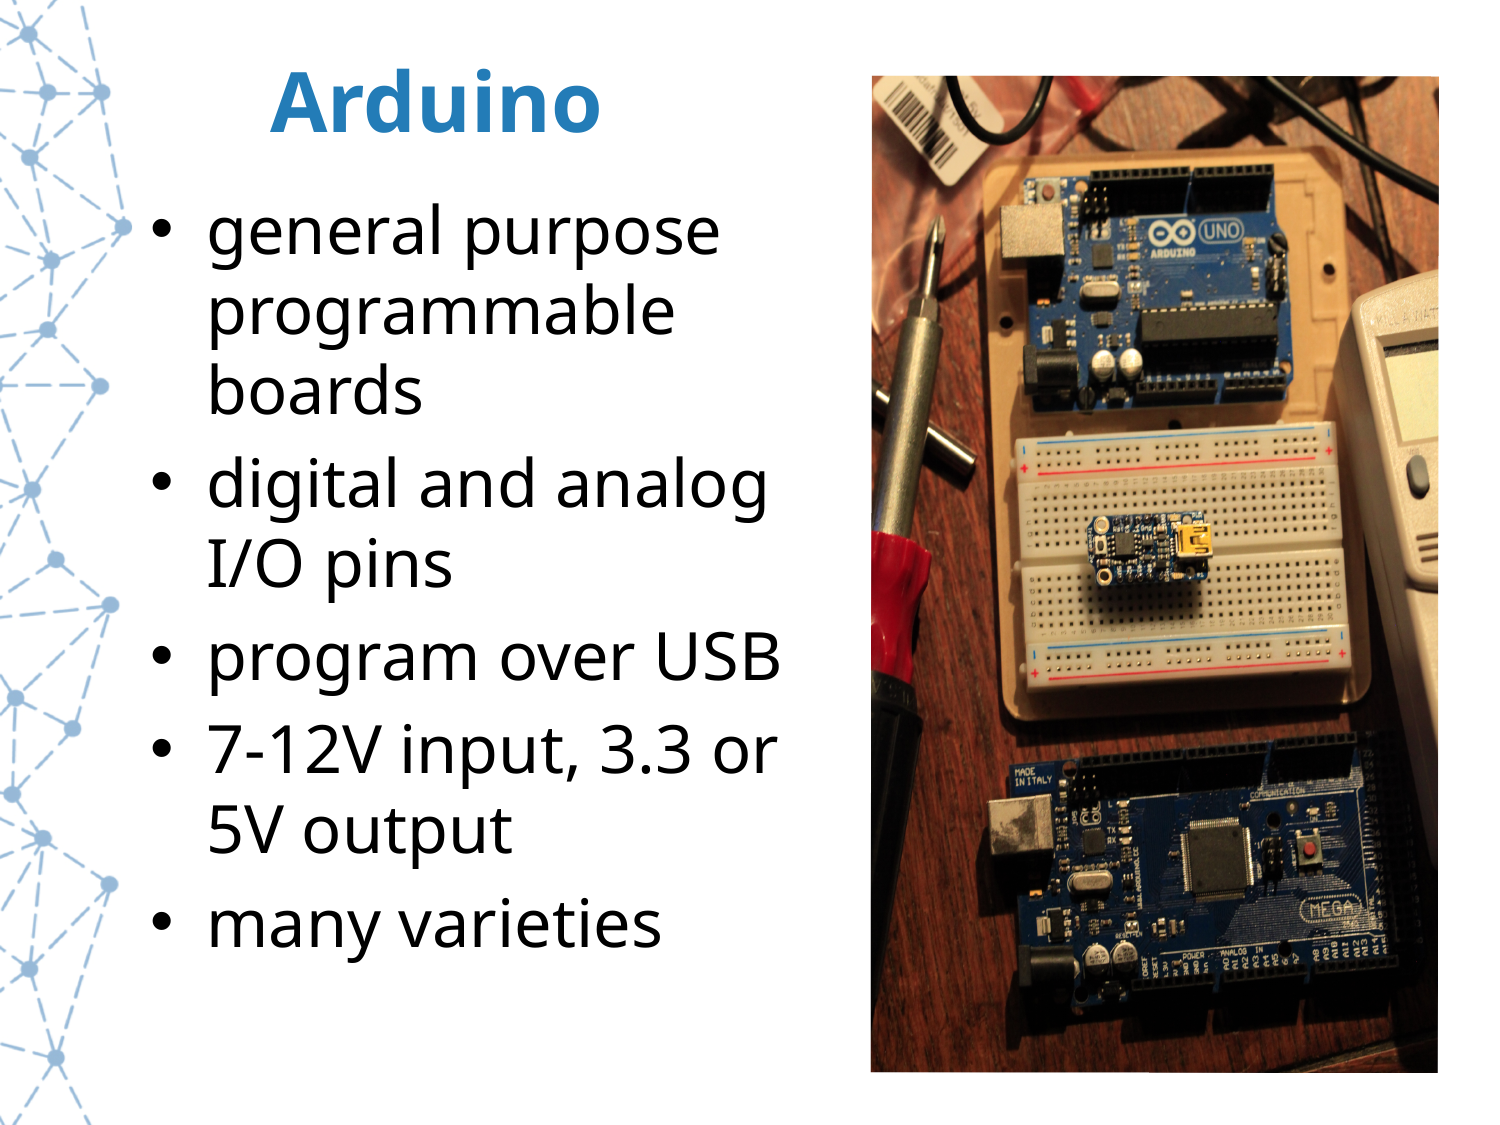

Arduino
# general purpose programmable boards
digital and analog I/O pins
program over USB
7-12V input, 3.3 or 5V output
many varieties